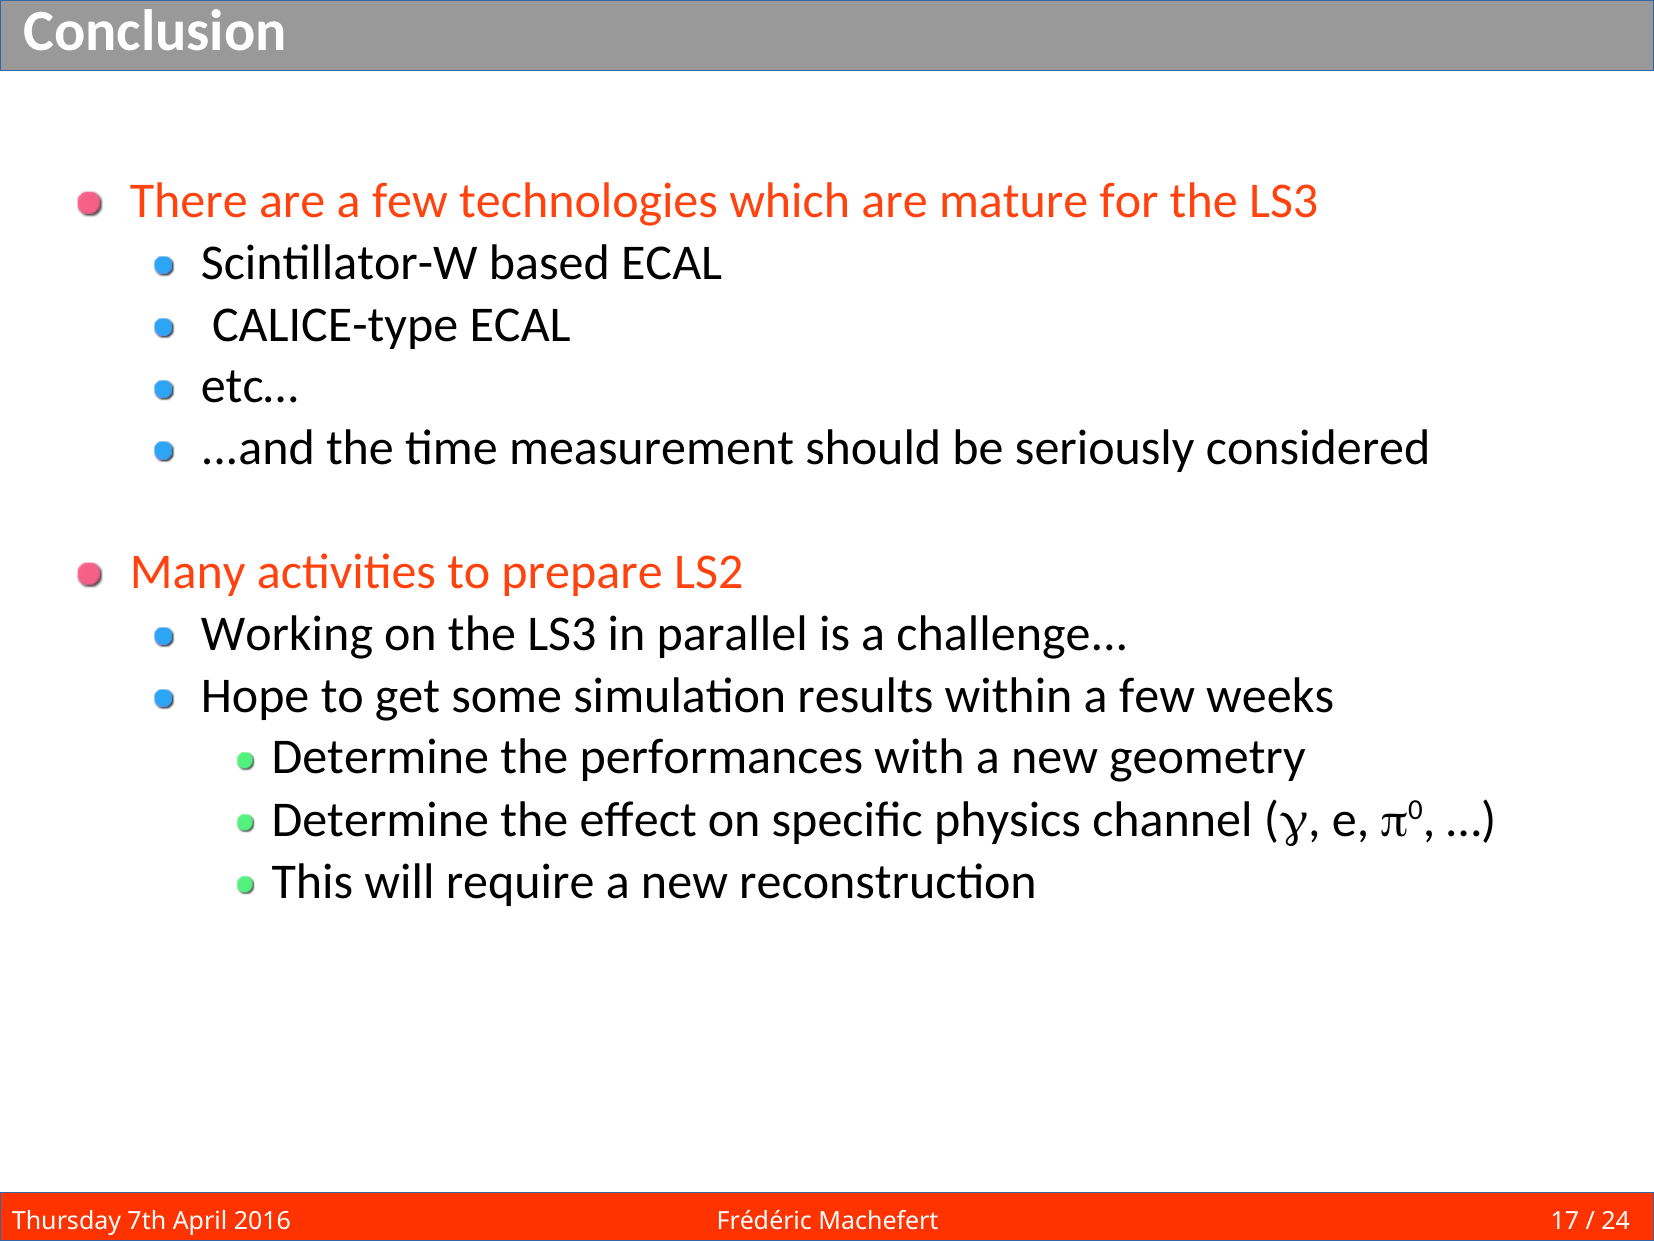

# Conclusion
There are a few technologies which are mature for the LS3
Scintillator-W based ECAL
 CALICE-type ECAL
etc…
...and the time measurement should be seriously considered
Many activities to prepare LS2
Working on the LS3 in parallel is a challenge...
Hope to get some simulation results within a few weeks
Determine the performances with a new geometry
Determine the effect on specific physics channel (g, e, p0, …)
This will require a new reconstruction